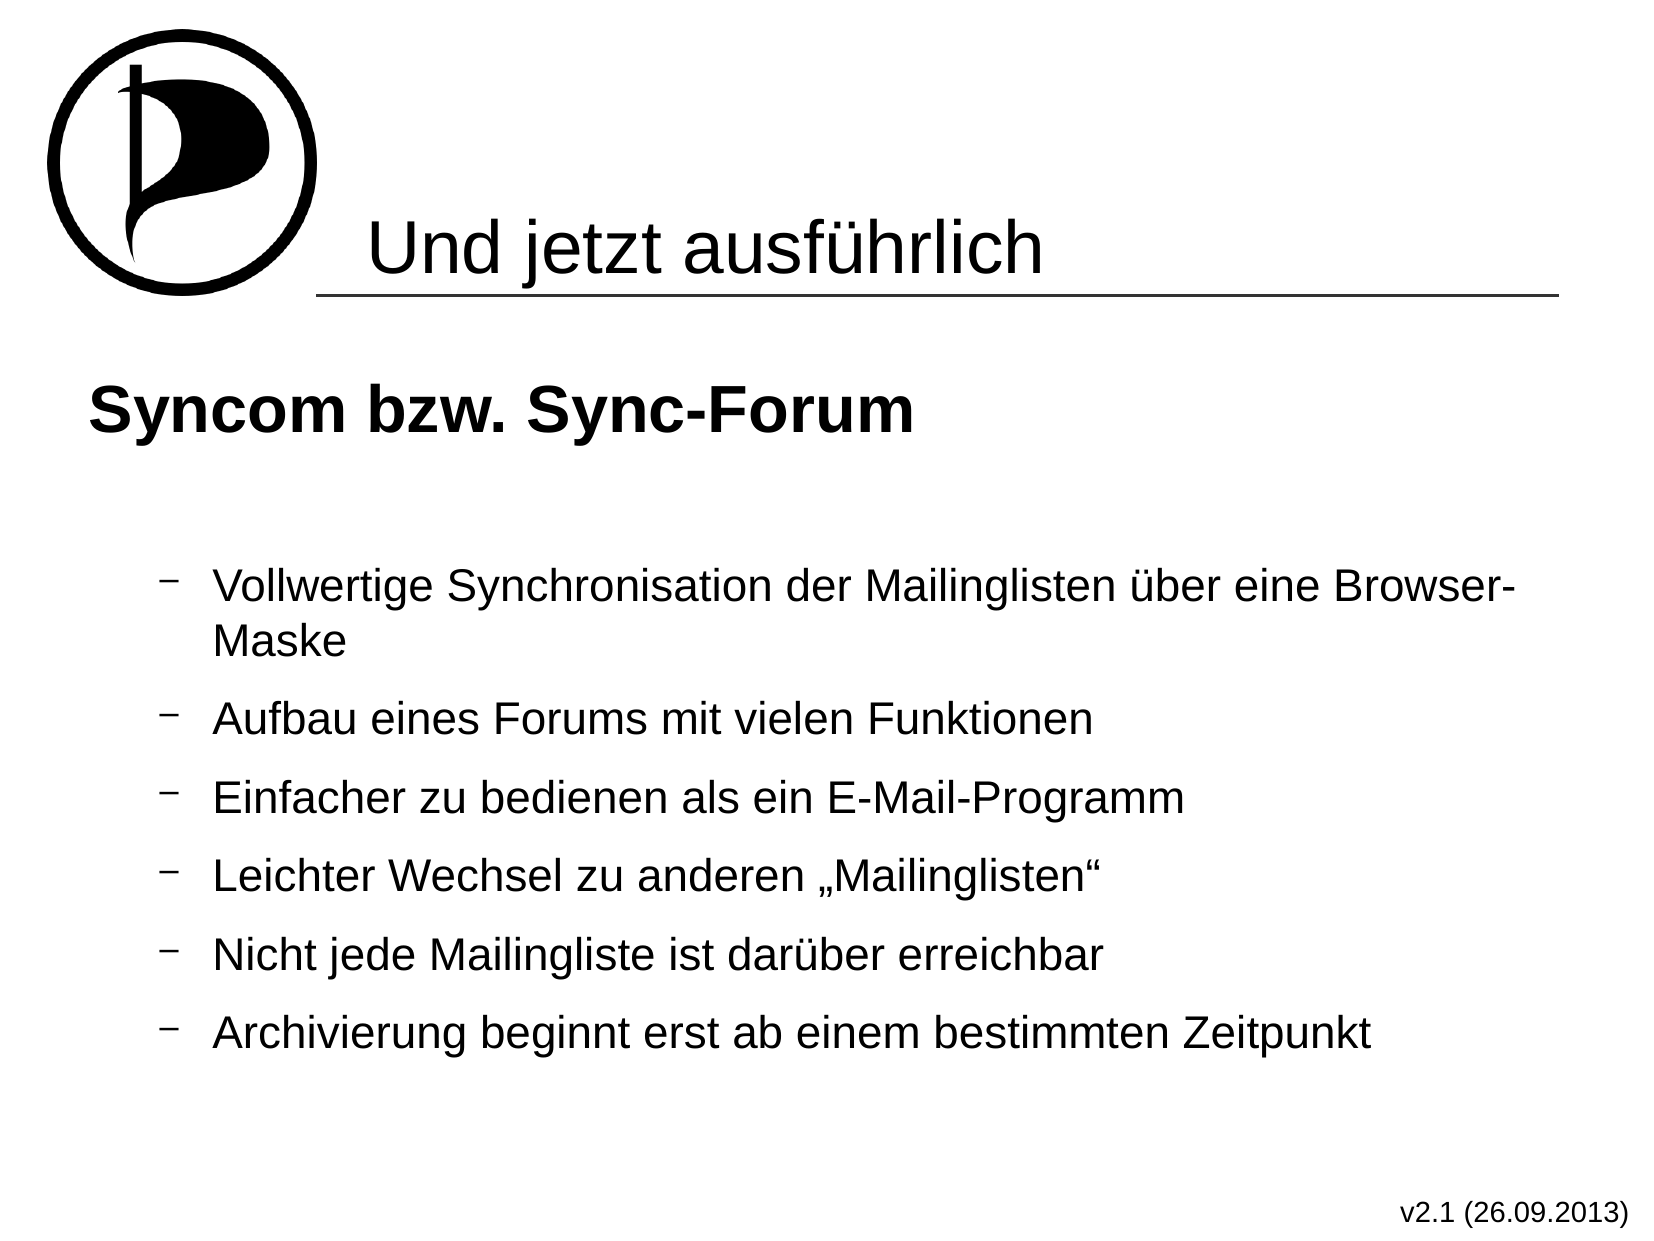

Und jetzt ausführlich
# Syncom bzw. Sync-Forum
Vollwertige Synchronisation der Mailinglisten über eine Browser-Maske
Aufbau eines Forums mit vielen Funktionen
Einfacher zu bedienen als ein E-Mail-Programm
Leichter Wechsel zu anderen „Mailinglisten“
Nicht jede Mailingliste ist darüber erreichbar
Archivierung beginnt erst ab einem bestimmten Zeitpunkt
v2.1 (26.09.2013)